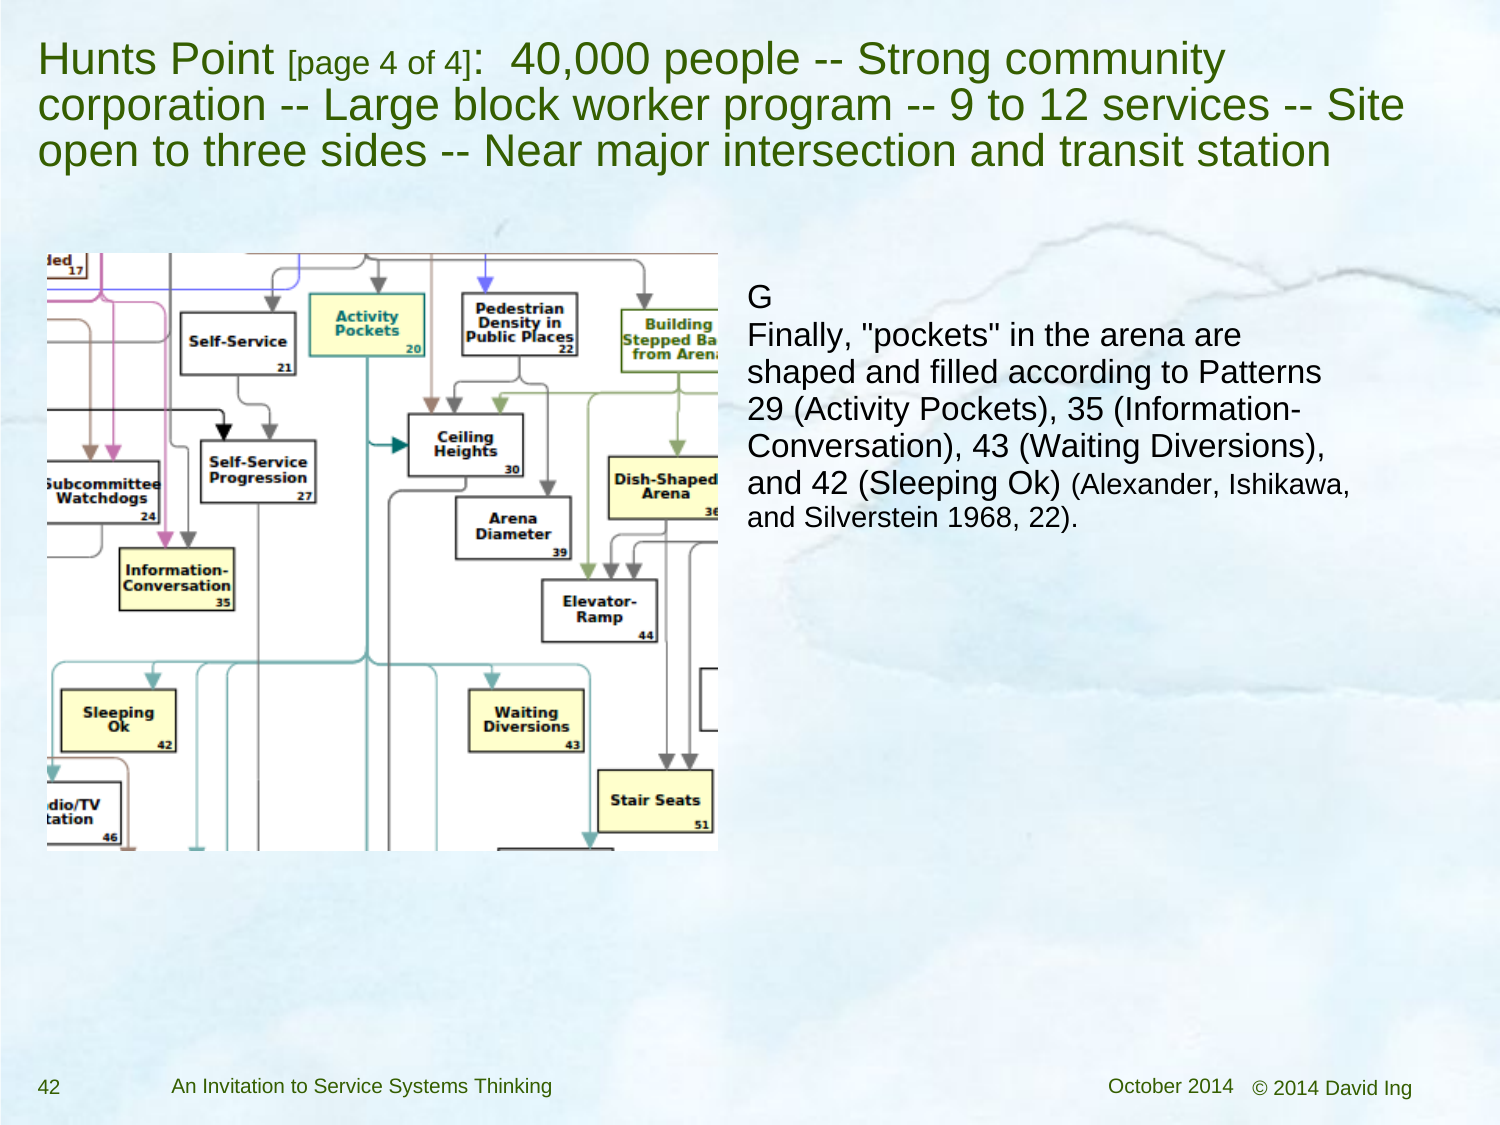

# Hunts Point [page 4 of 4]: 40,000 people -- Strong community corporation -- Large block worker program -- 9 to 12 services -- Site open to three sides -- Near major intersection and transit station
G
Finally, "pockets" in the arena are shaped and filled according to Patterns 29 (Activity Pockets), 35 (Information-Conversation), 43 (Waiting Diversions), and 42 (Sleeping Ok) (Alexander, Ishikawa, and Silverstein 1968, 22).
An Invitation to Service Systems Thinking
October 2014
42